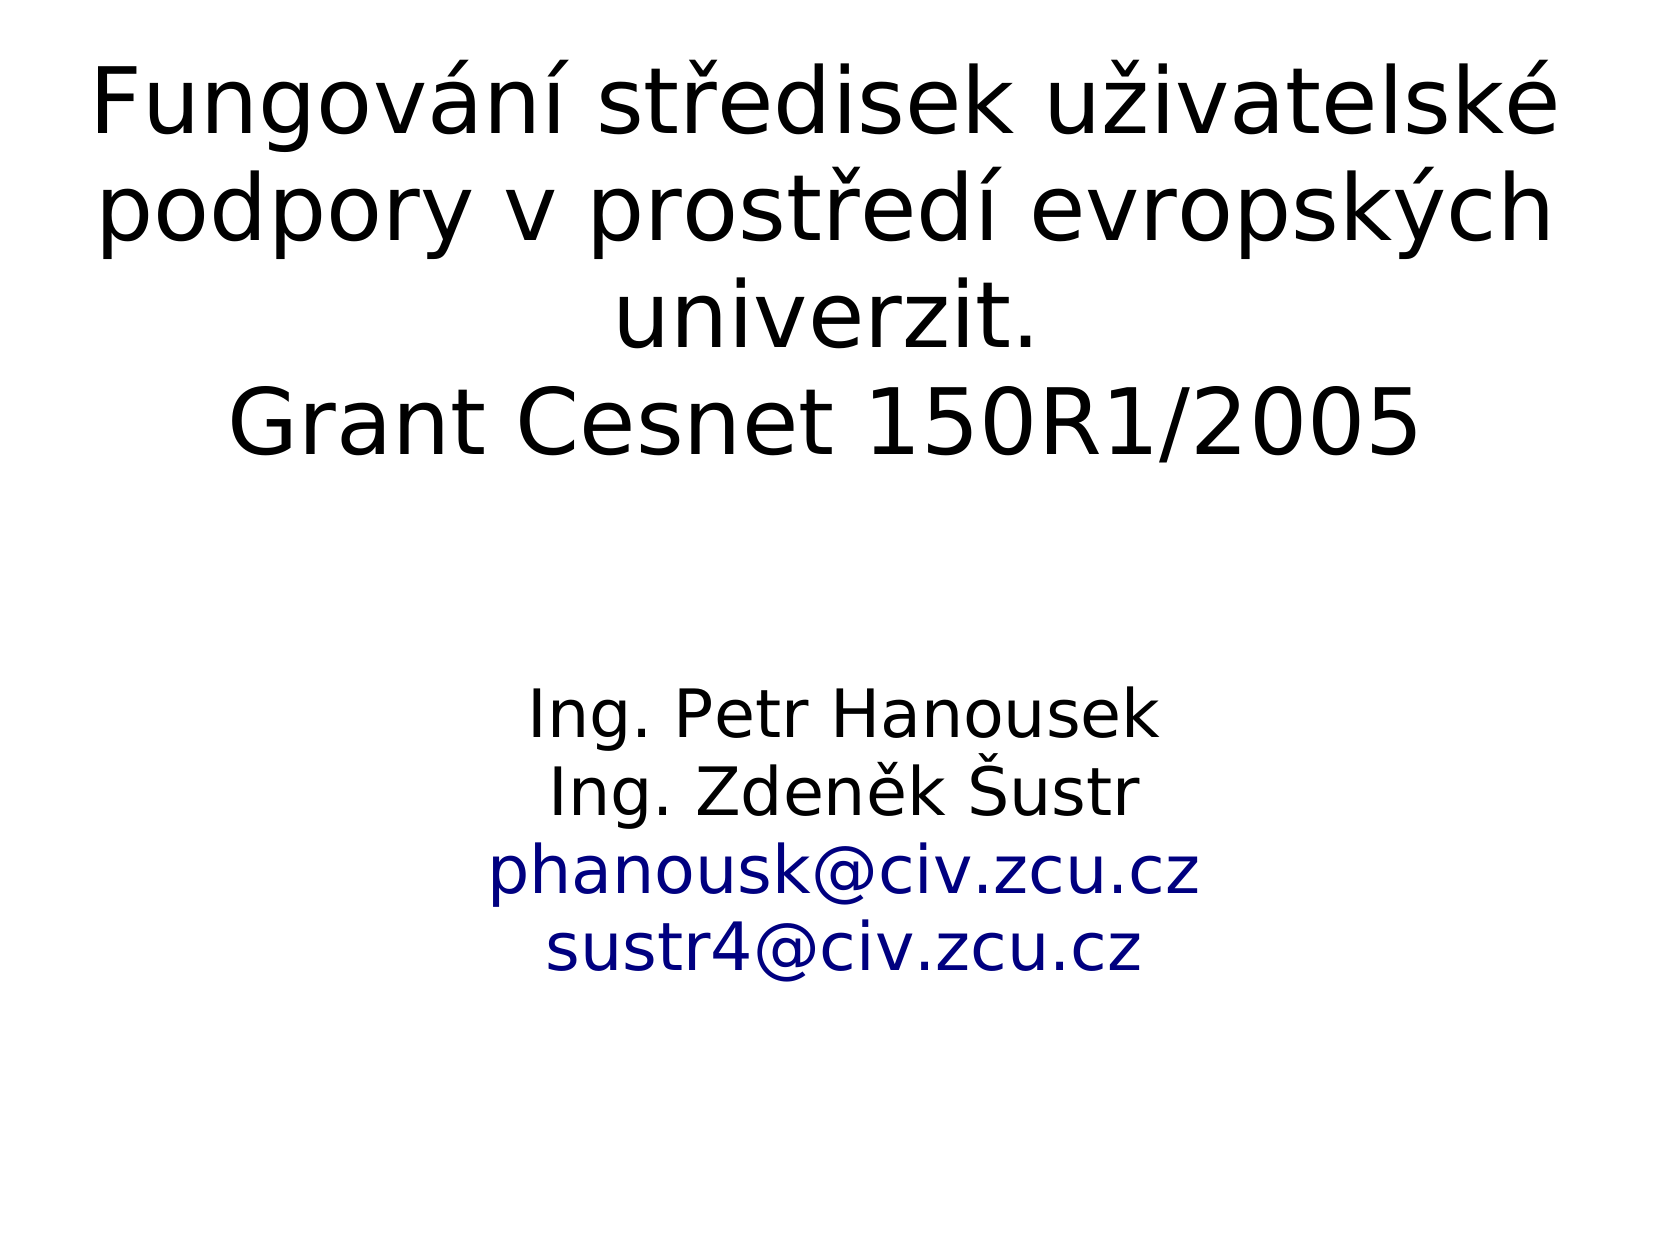

# Fungování středisek uživatelské podpory v prostředí evropských univerzit. Grant Cesnet 150R1/2005
Ing. Petr Hanousek
Ing. Zdeněk Šustr
phanousk@civ.zcu.cz
sustr4@civ.zcu.cz